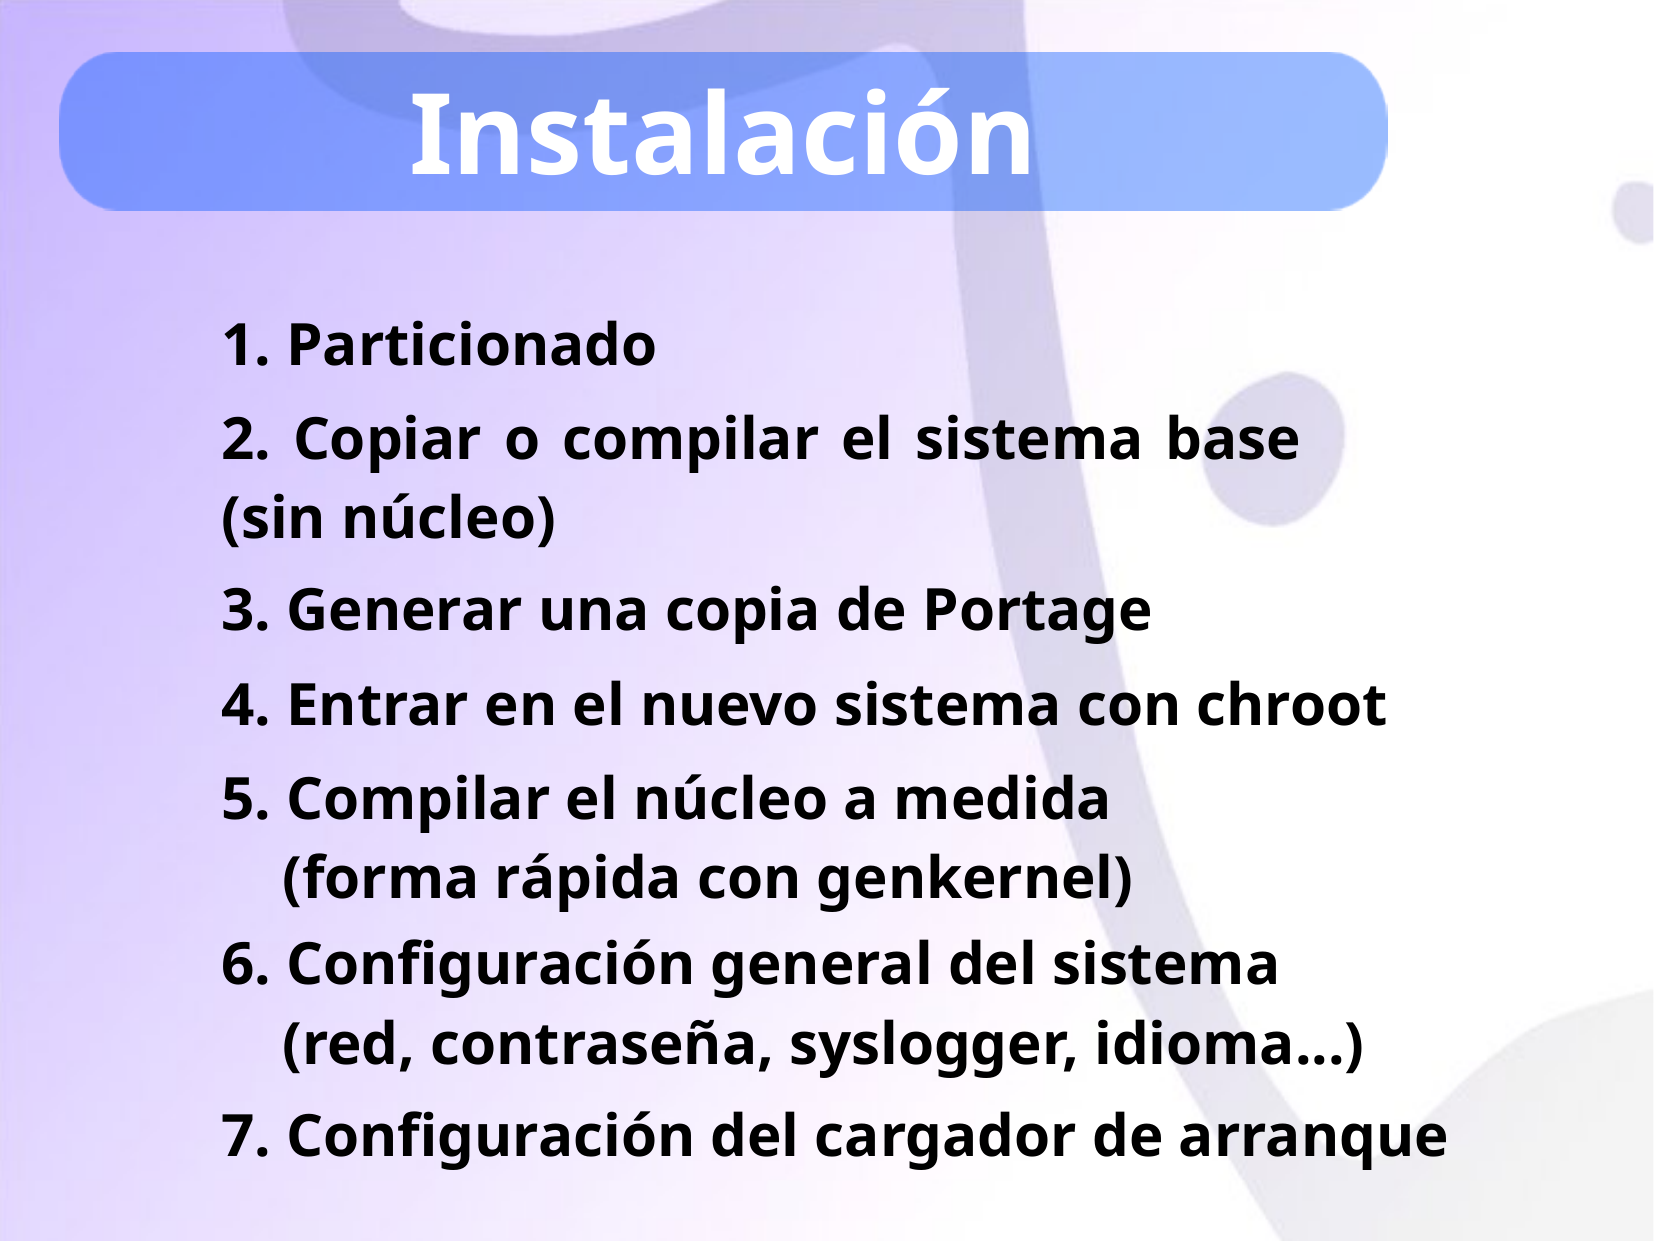

Instalación
1. Particionado
2. Copiar o compilar el sistema base (sin núcleo)
3. Generar una copia de Portage
4. Entrar en el nuevo sistema con chroot
5. Compilar el núcleo a medida
 (forma rápida con genkernel)
6. Configuración general del sistema
 (red, contraseña, syslogger, idioma...)
7. Configuración del cargador de arranque